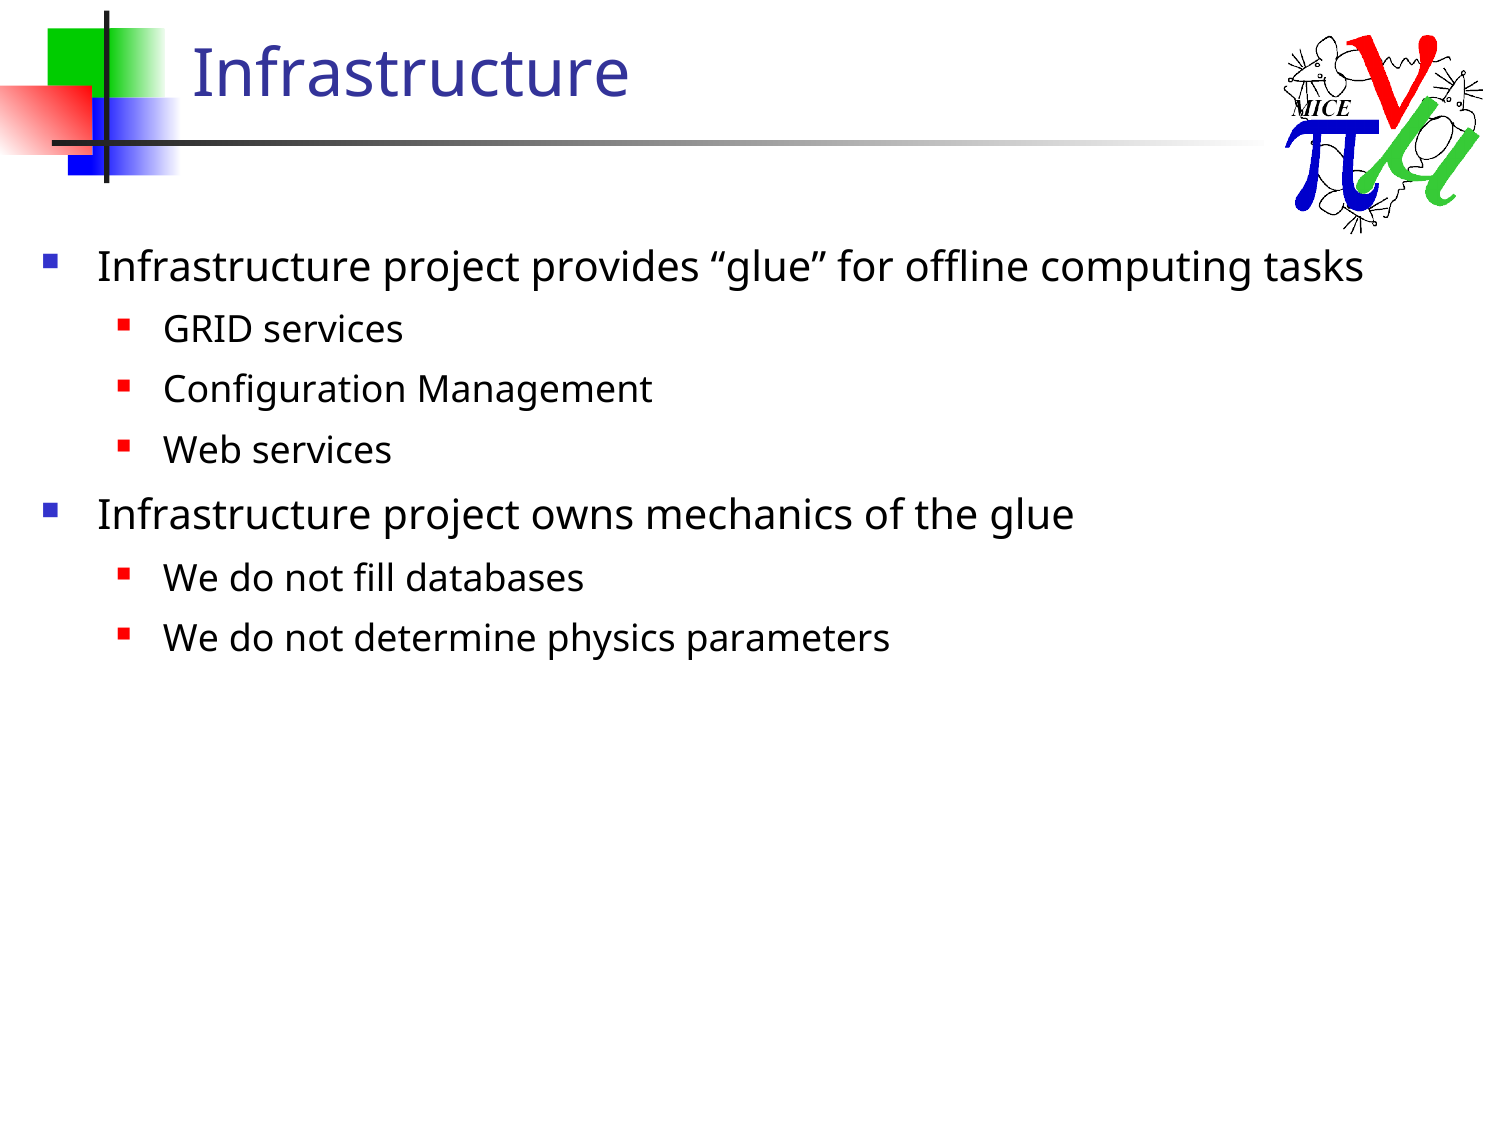

# Infrastructure
Infrastructure project provides “glue” for offline computing tasks
GRID services
Configuration Management
Web services
Infrastructure project owns mechanics of the glue
We do not fill databases
We do not determine physics parameters